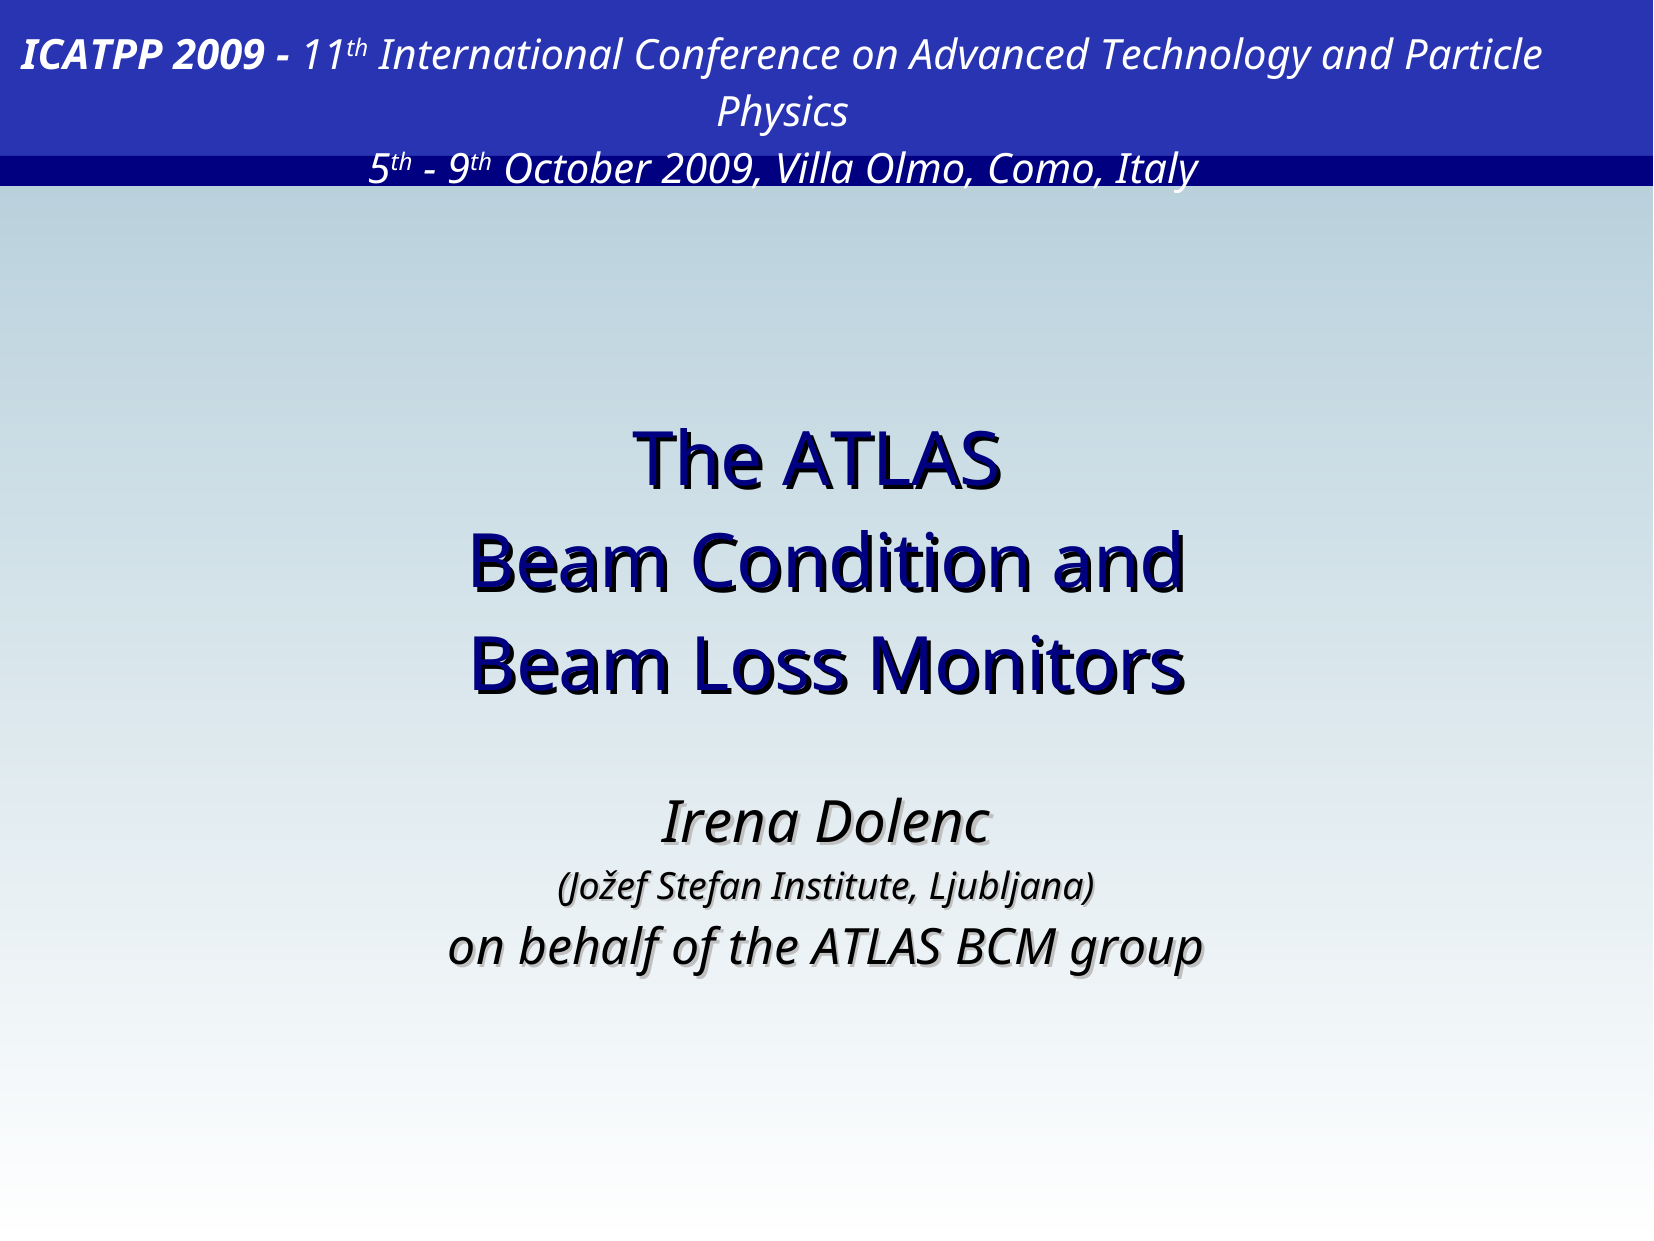

ICATPP 2009 - 11th International Conference on Advanced Technology and Particle Physics
5th - 9th October 2009, Villa Olmo, Como, Italy
# The ATLAS
Beam Condition and
Beam Loss Monitors
Irena Dolenc
(Jožef Stefan Institute, Ljubljana)
on behalf of the ATLAS BCM group